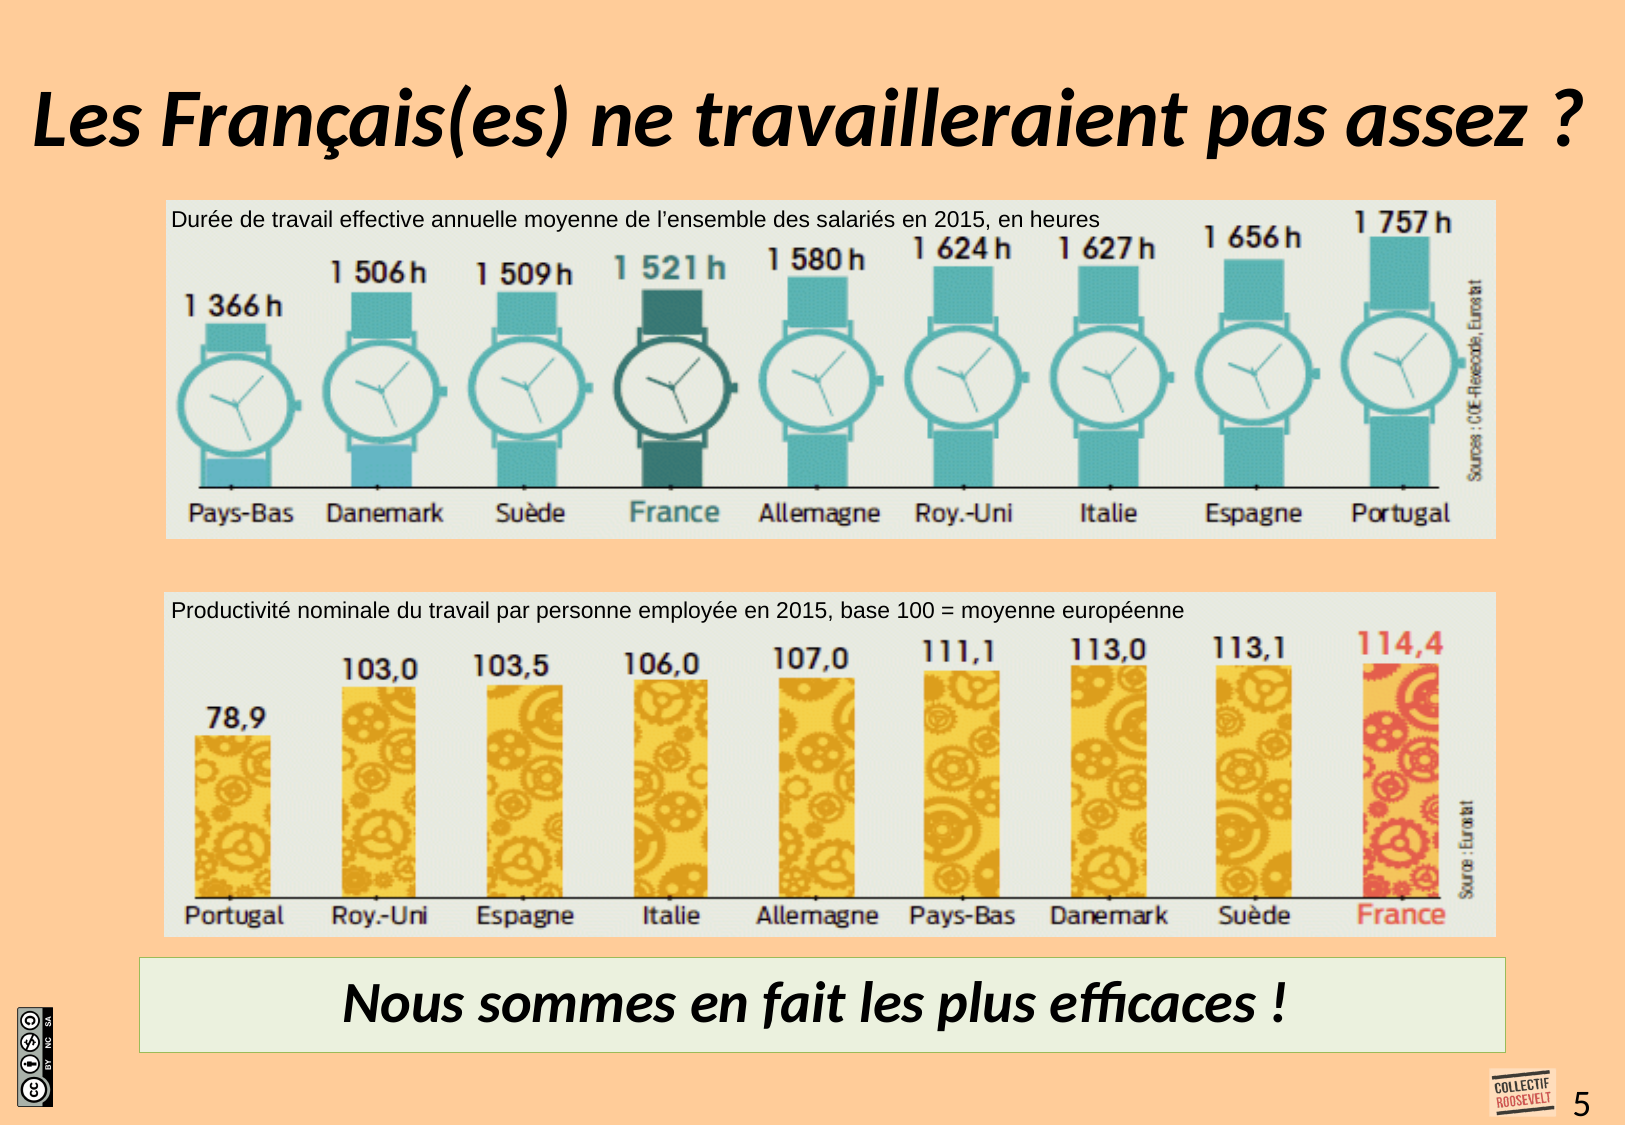

# Les Français(es) ne travailleraient pas assez ?
Durée de travail effective annuelle moyenne de l’ensemble des salariés en 2015, en heures
Productivité nominale du travail par personne employée en 2015, base 100 = moyenne européenne
Nous sommes en fait les plus efficaces !